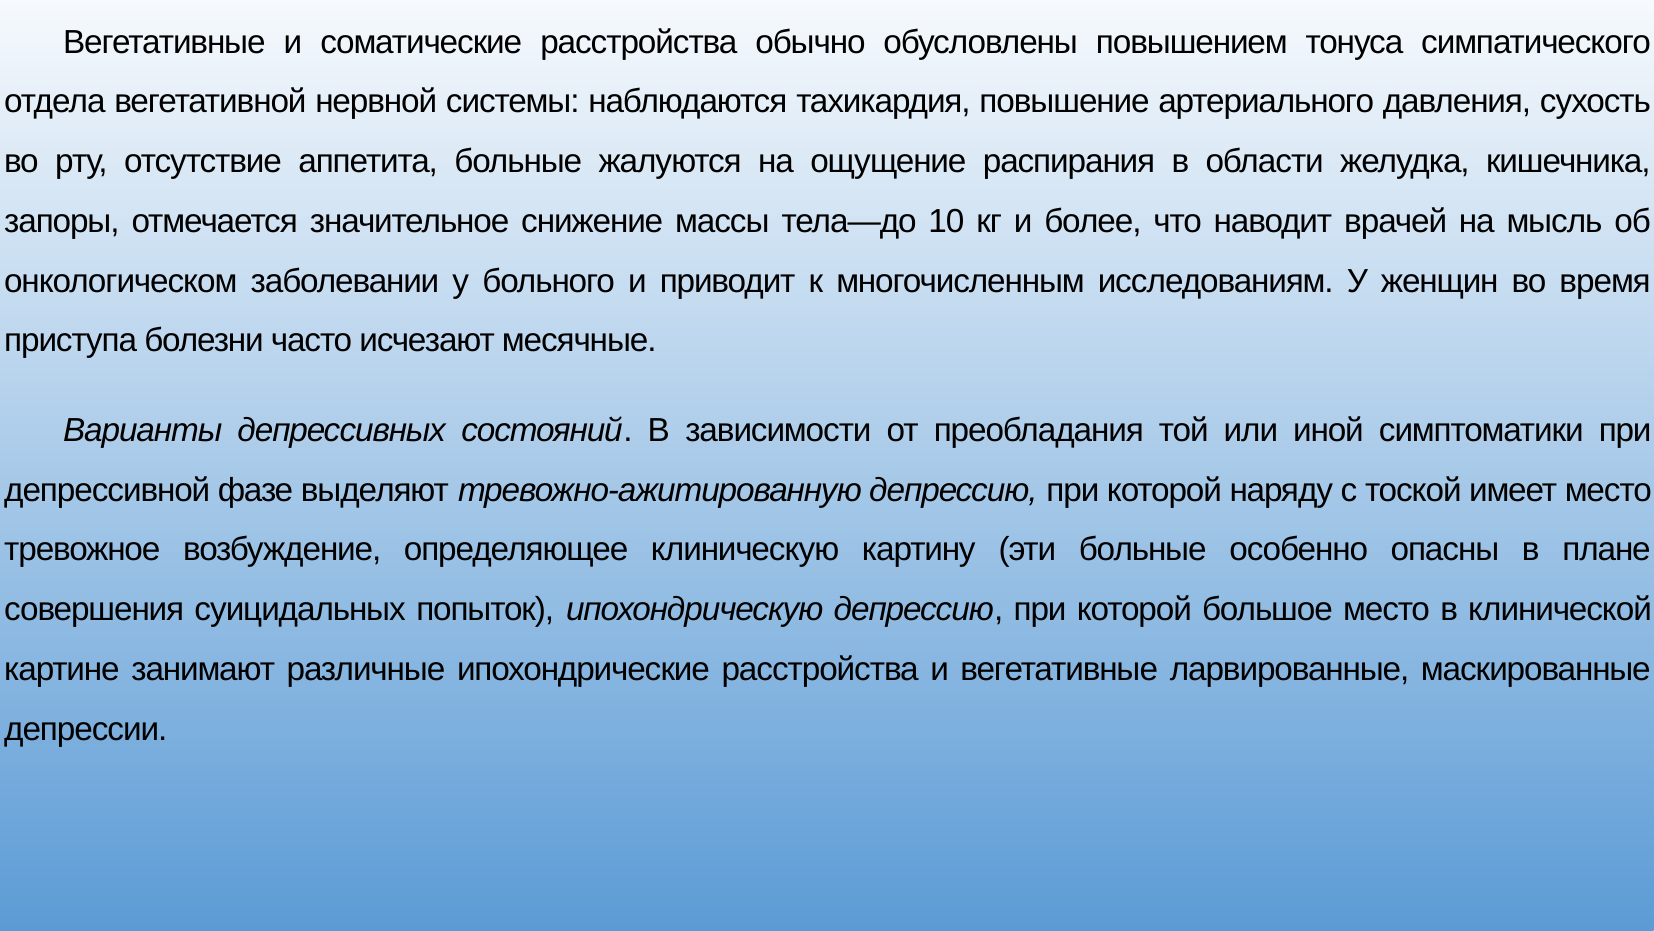

Вегетативные и соматические расстройства обычно обусловлены повышением тонуса симпатического отдела вегетативной нервной системы: наблюдаются тахикардия, повышение артериального давления, сухость во рту, отсутствие аппетита, больные жалуются на ощущение распирания в области желудка, кишечника, запоры, отмечается значительное снижение массы тела—до 10 кг и более, что наводит врачей на мысль об онкологическом заболевании у больного и приводит к многочисленным исследованиям. У женщин во время приступа болезни часто исчезают месячные.
Варианты депрессивных состояний. В зависимости от преобладания той или иной симптоматики при депрессивной фазе выделяют тревожно-ажитированную депрессию, при которой наряду с тоской имеет место тревожное возбуждение, определяющее клиническую картину (эти больные особенно опасны в плане совершения суицидальных попыток), ипохондрическую депрессию, при которой большое место в клинической картине занимают различные ипохондрические расстройства и вегетативные ларвированные, маскированные депрессии.
#